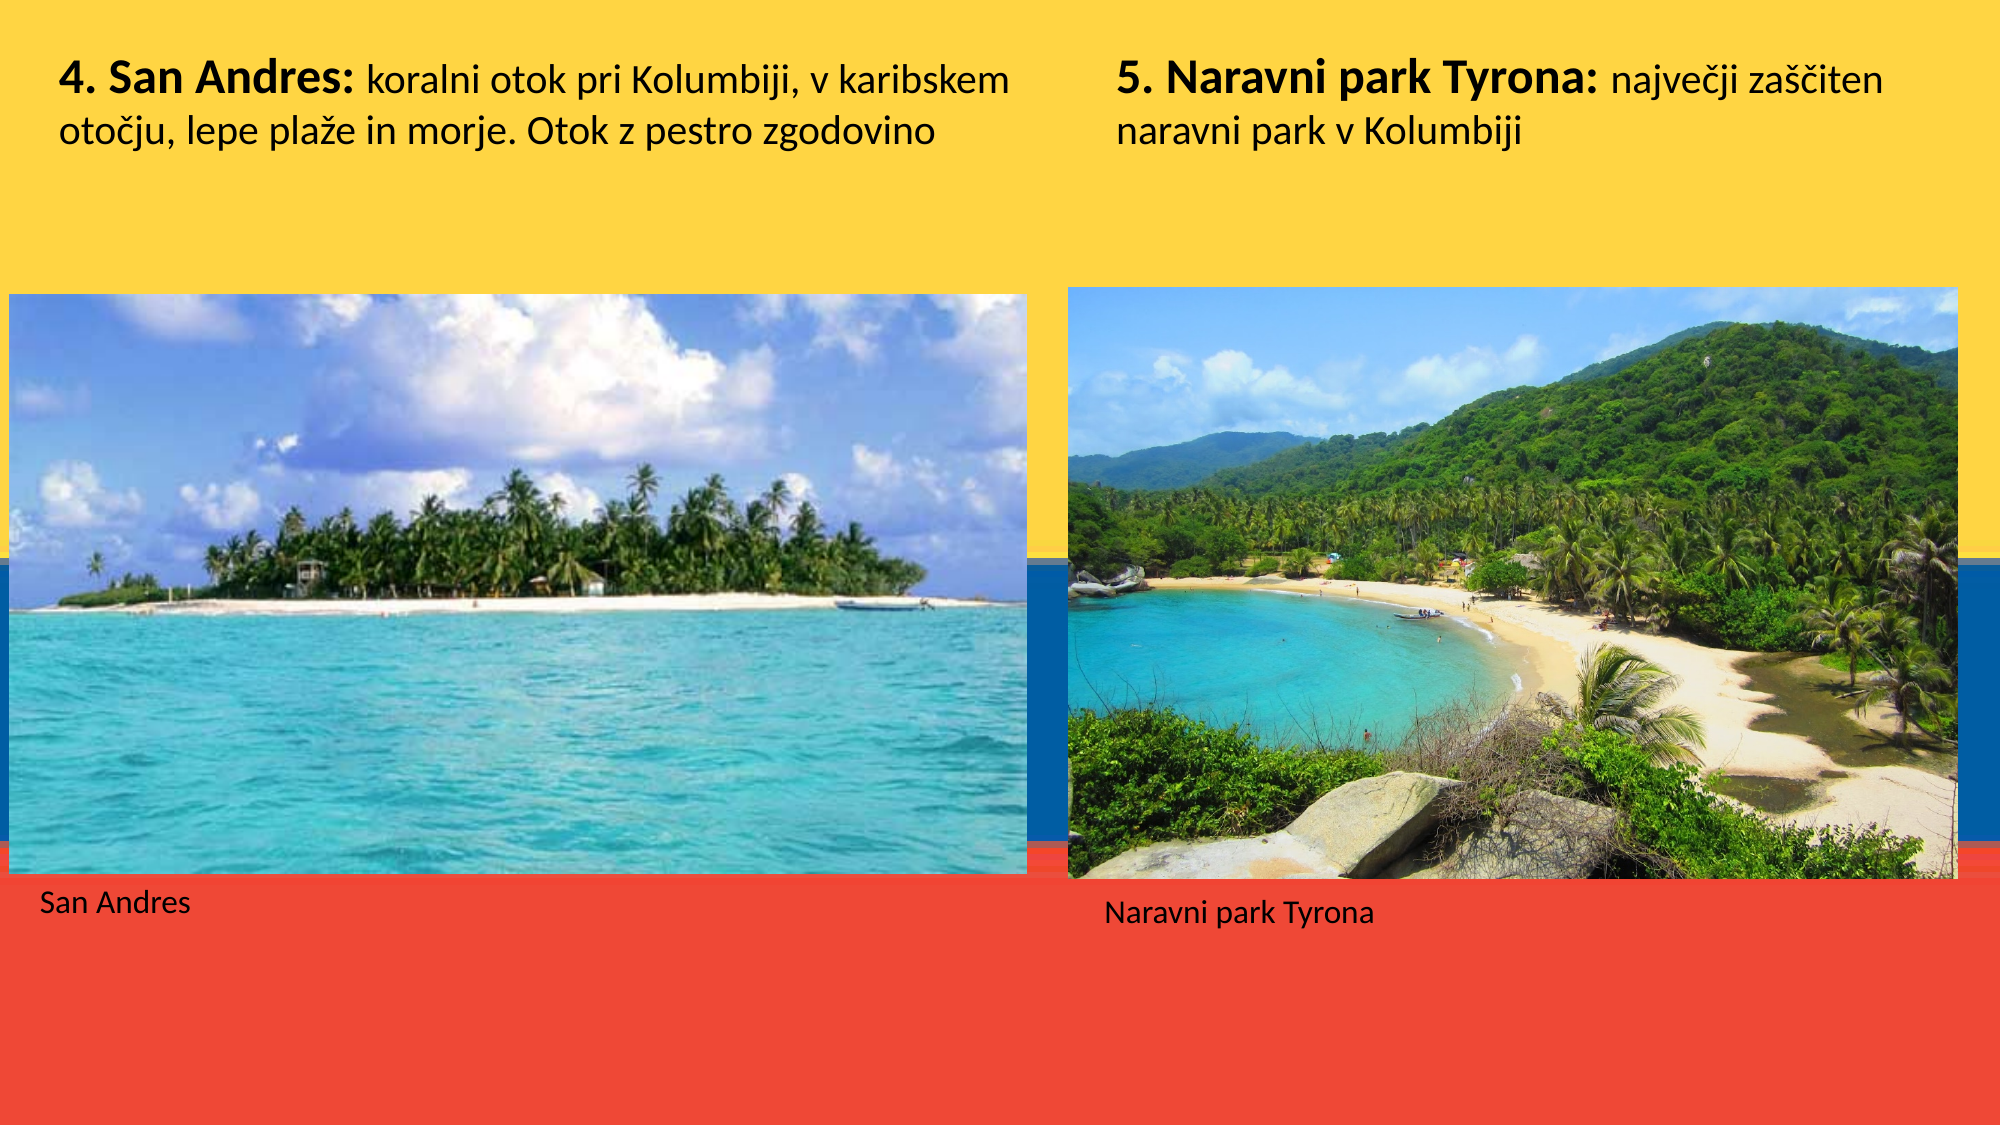

4. San Andres: koralni otok pri Kolumbiji, v karibskem otočju, lepe plaže in morje. Otok z pestro zgodovino
5. Naravni park Tyrona: največji zaščiten naravni park v Kolumbiji
San Andres
Naravni park Tyrona